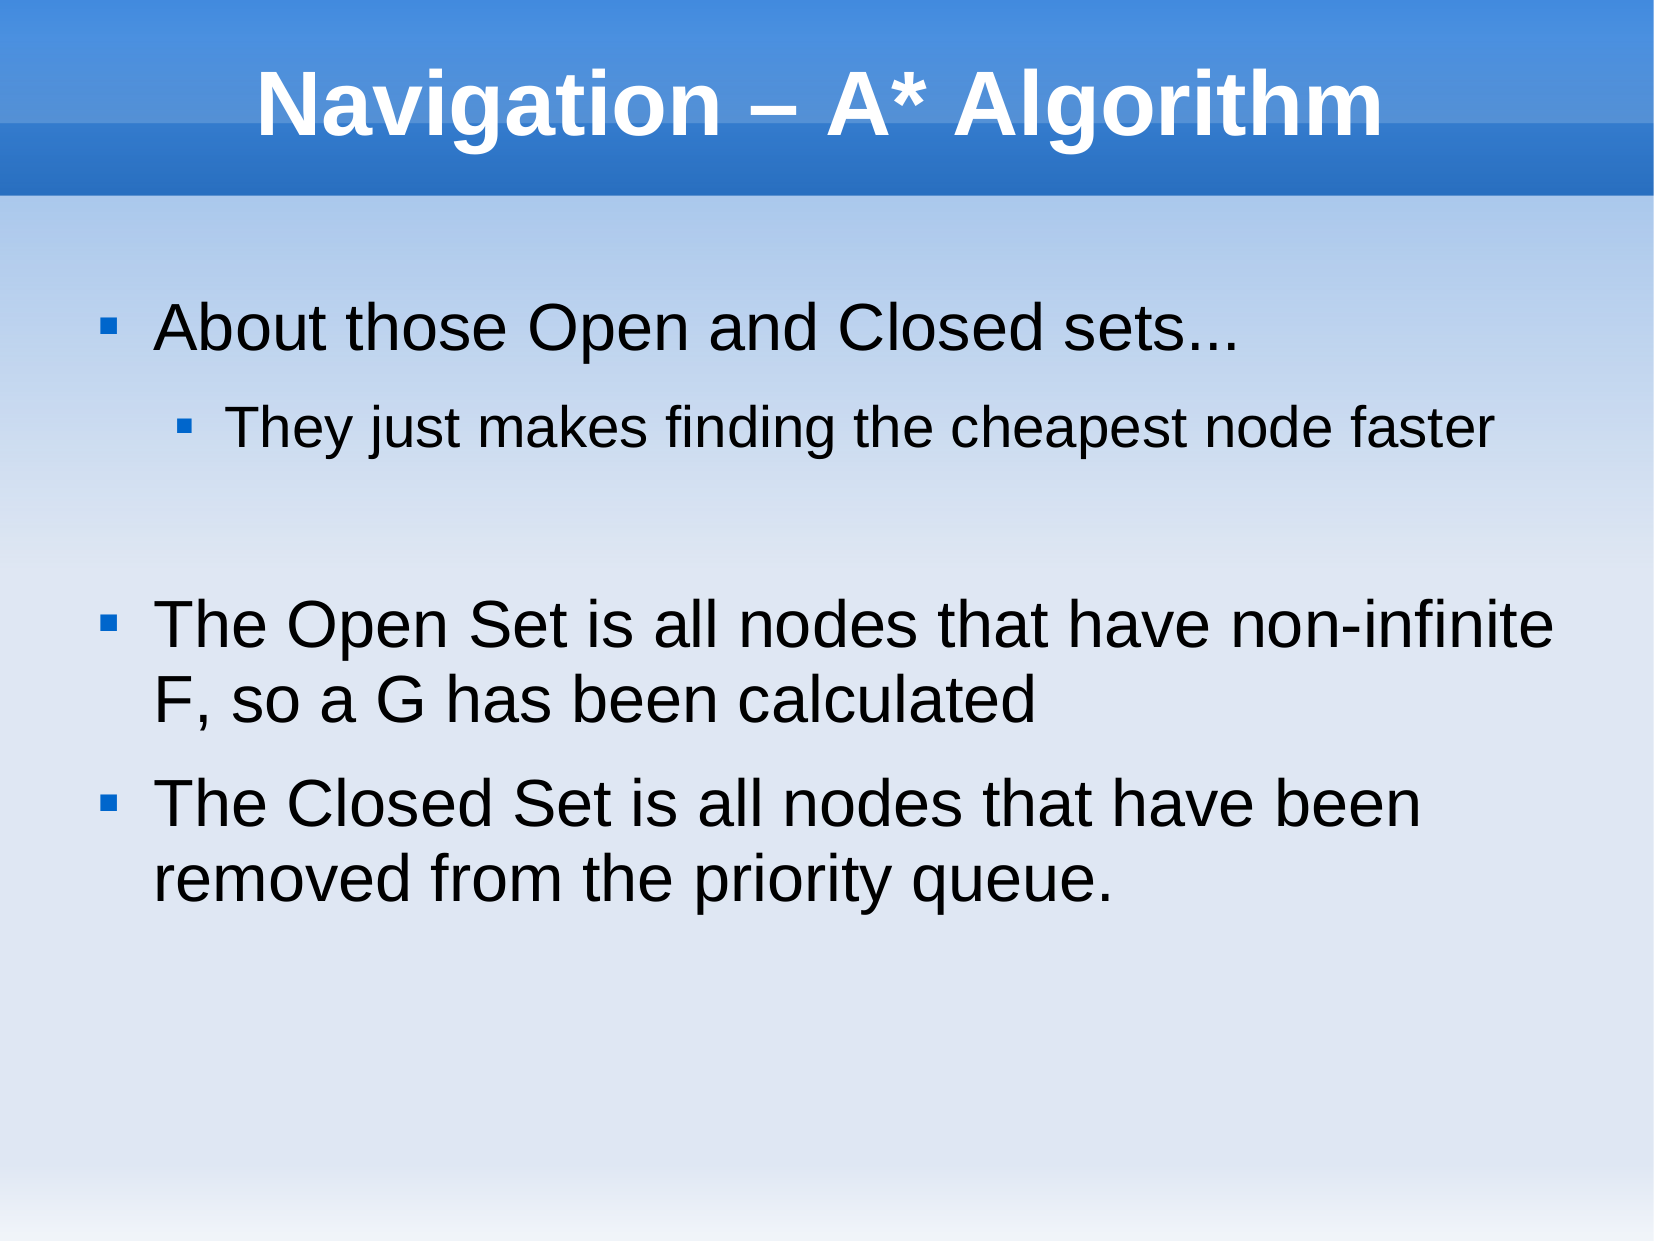

# Navigation – A* Algorithm
About those Open and Closed sets...
They just makes finding the cheapest node faster
The Open Set is all nodes that have non-infinite F, so a G has been calculated
The Closed Set is all nodes that have been removed from the priority queue.